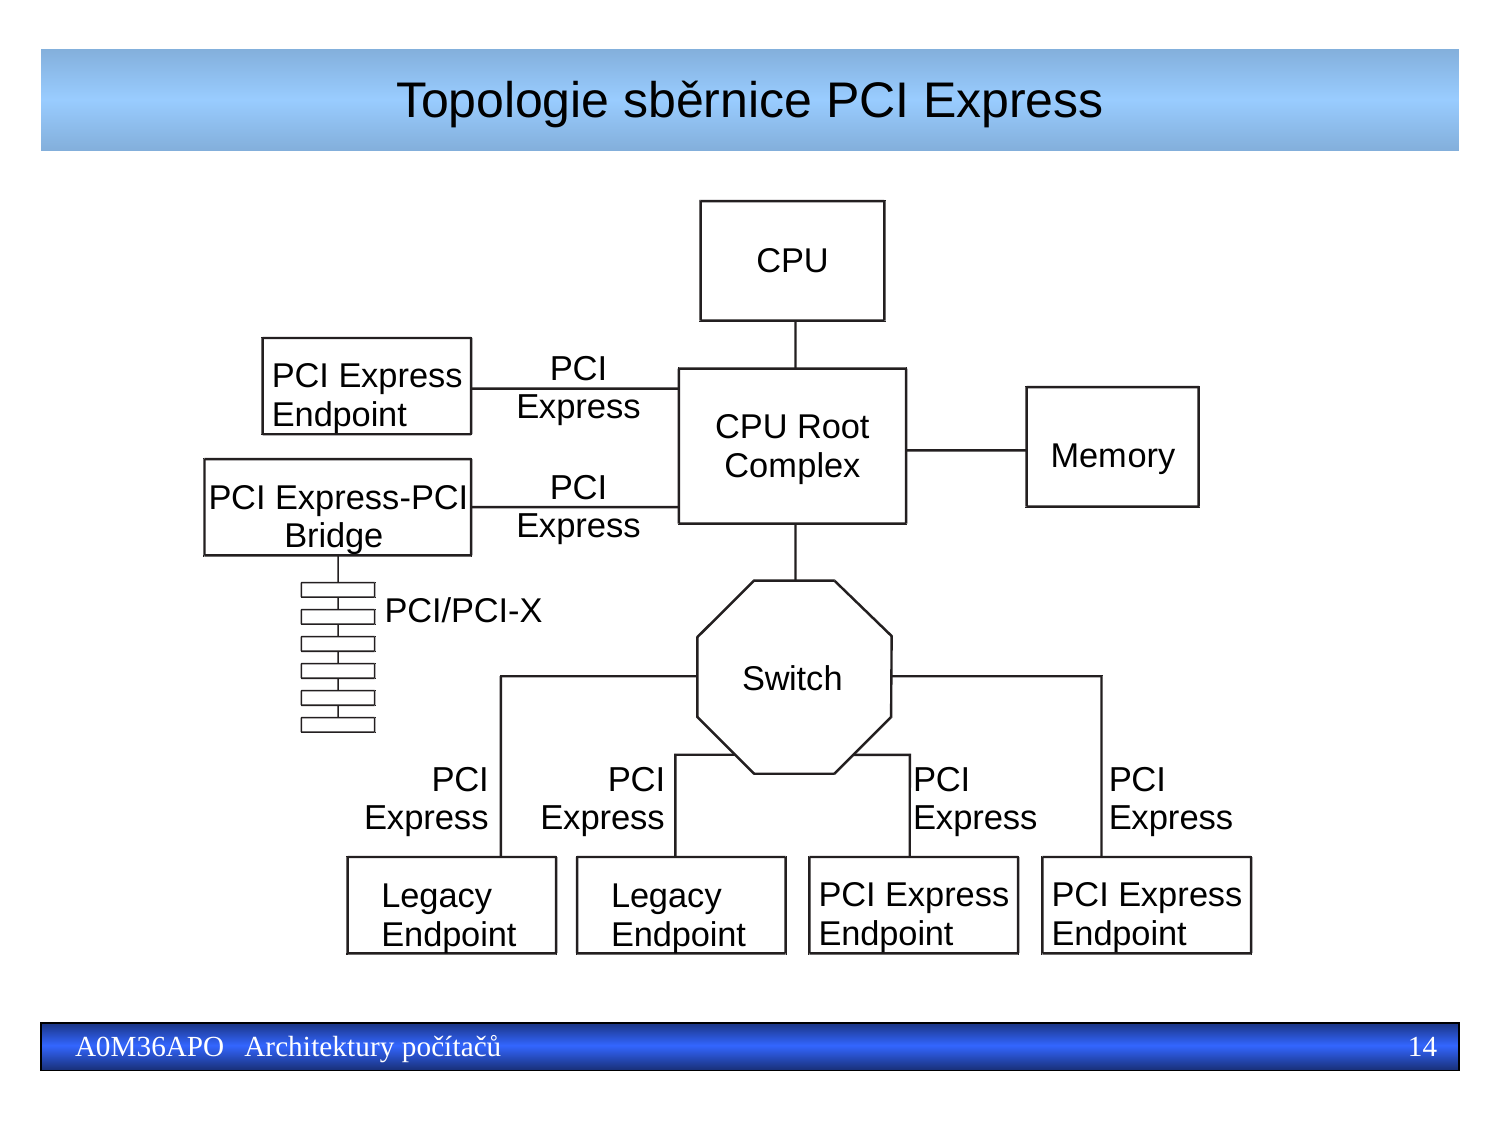

# Topologie sběrnice PCI Express
A0M36APO Architektury počítačů
14